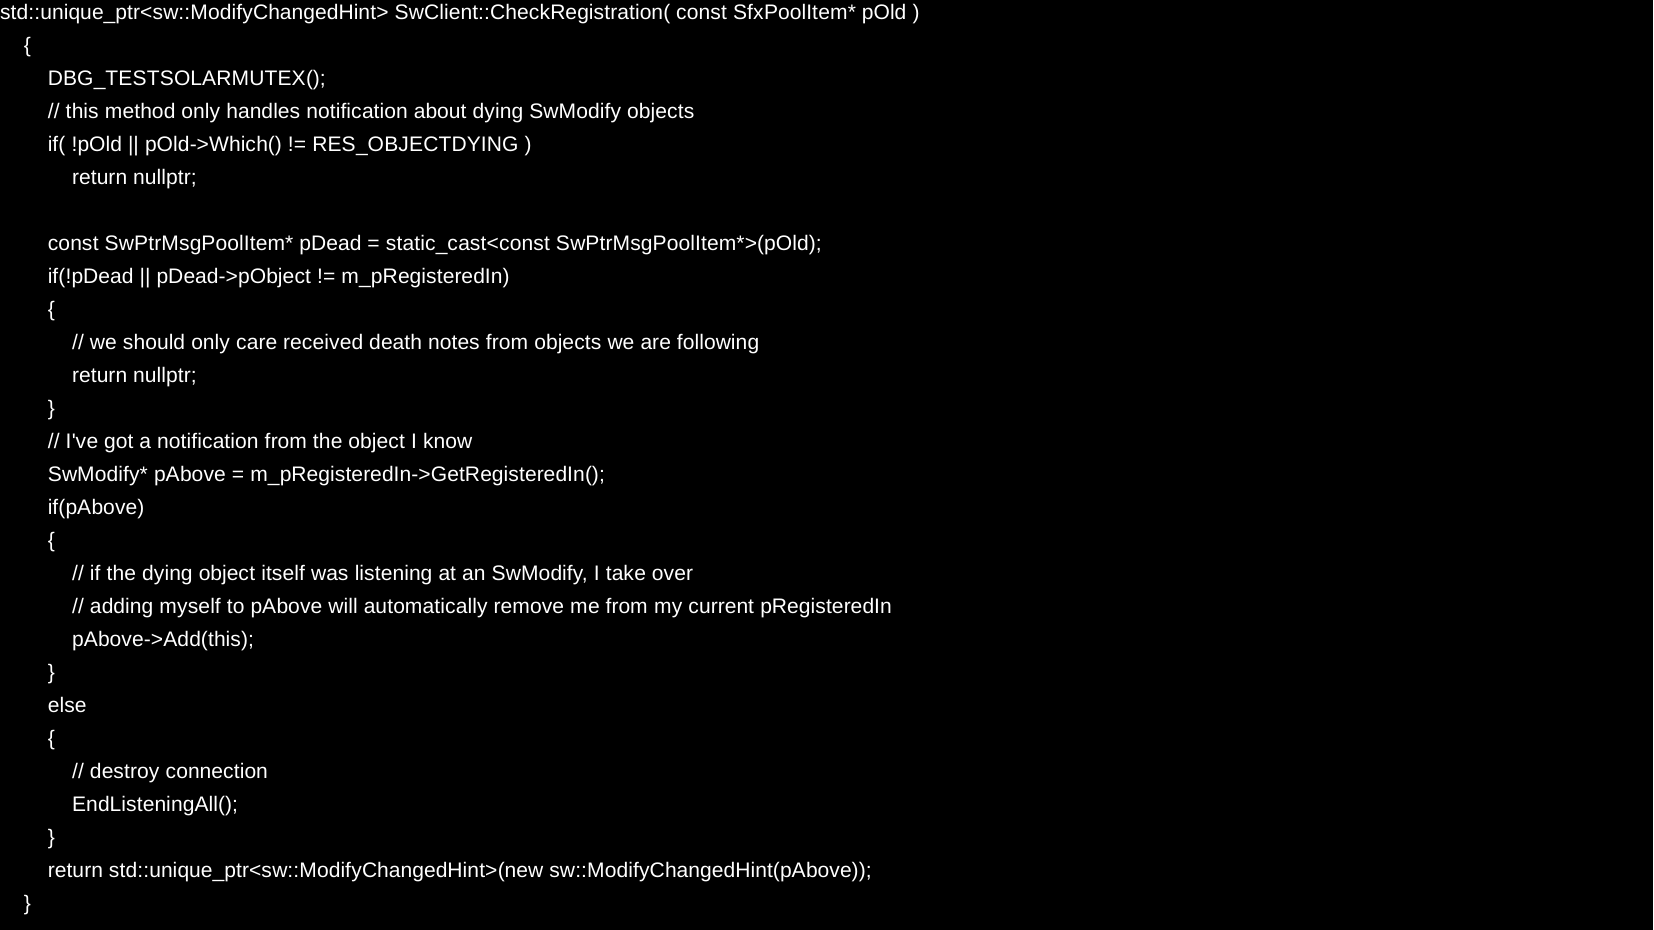

# std::unique_ptr<sw::ModifyChangedHint> SwClient::CheckRegistration( const SfxPoolItem* pOld )
 {
 DBG_TESTSOLARMUTEX();
 // this method only handles notification about dying SwModify objects
 if( !pOld || pOld->Which() != RES_OBJECTDYING )
 return nullptr;
 const SwPtrMsgPoolItem* pDead = static_cast<const SwPtrMsgPoolItem*>(pOld);
 if(!pDead || pDead->pObject != m_pRegisteredIn)
 {
 // we should only care received death notes from objects we are following
 return nullptr;
 }
 // I've got a notification from the object I know
 SwModify* pAbove = m_pRegisteredIn->GetRegisteredIn();
 if(pAbove)
 {
 // if the dying object itself was listening at an SwModify, I take over
 // adding myself to pAbove will automatically remove me from my current pRegisteredIn
 pAbove->Add(this);
 }
 else
 {
 // destroy connection
 EndListeningAll();
 }
 return std::unique_ptr<sw::ModifyChangedHint>(new sw::ModifyChangedHint(pAbove));
 }